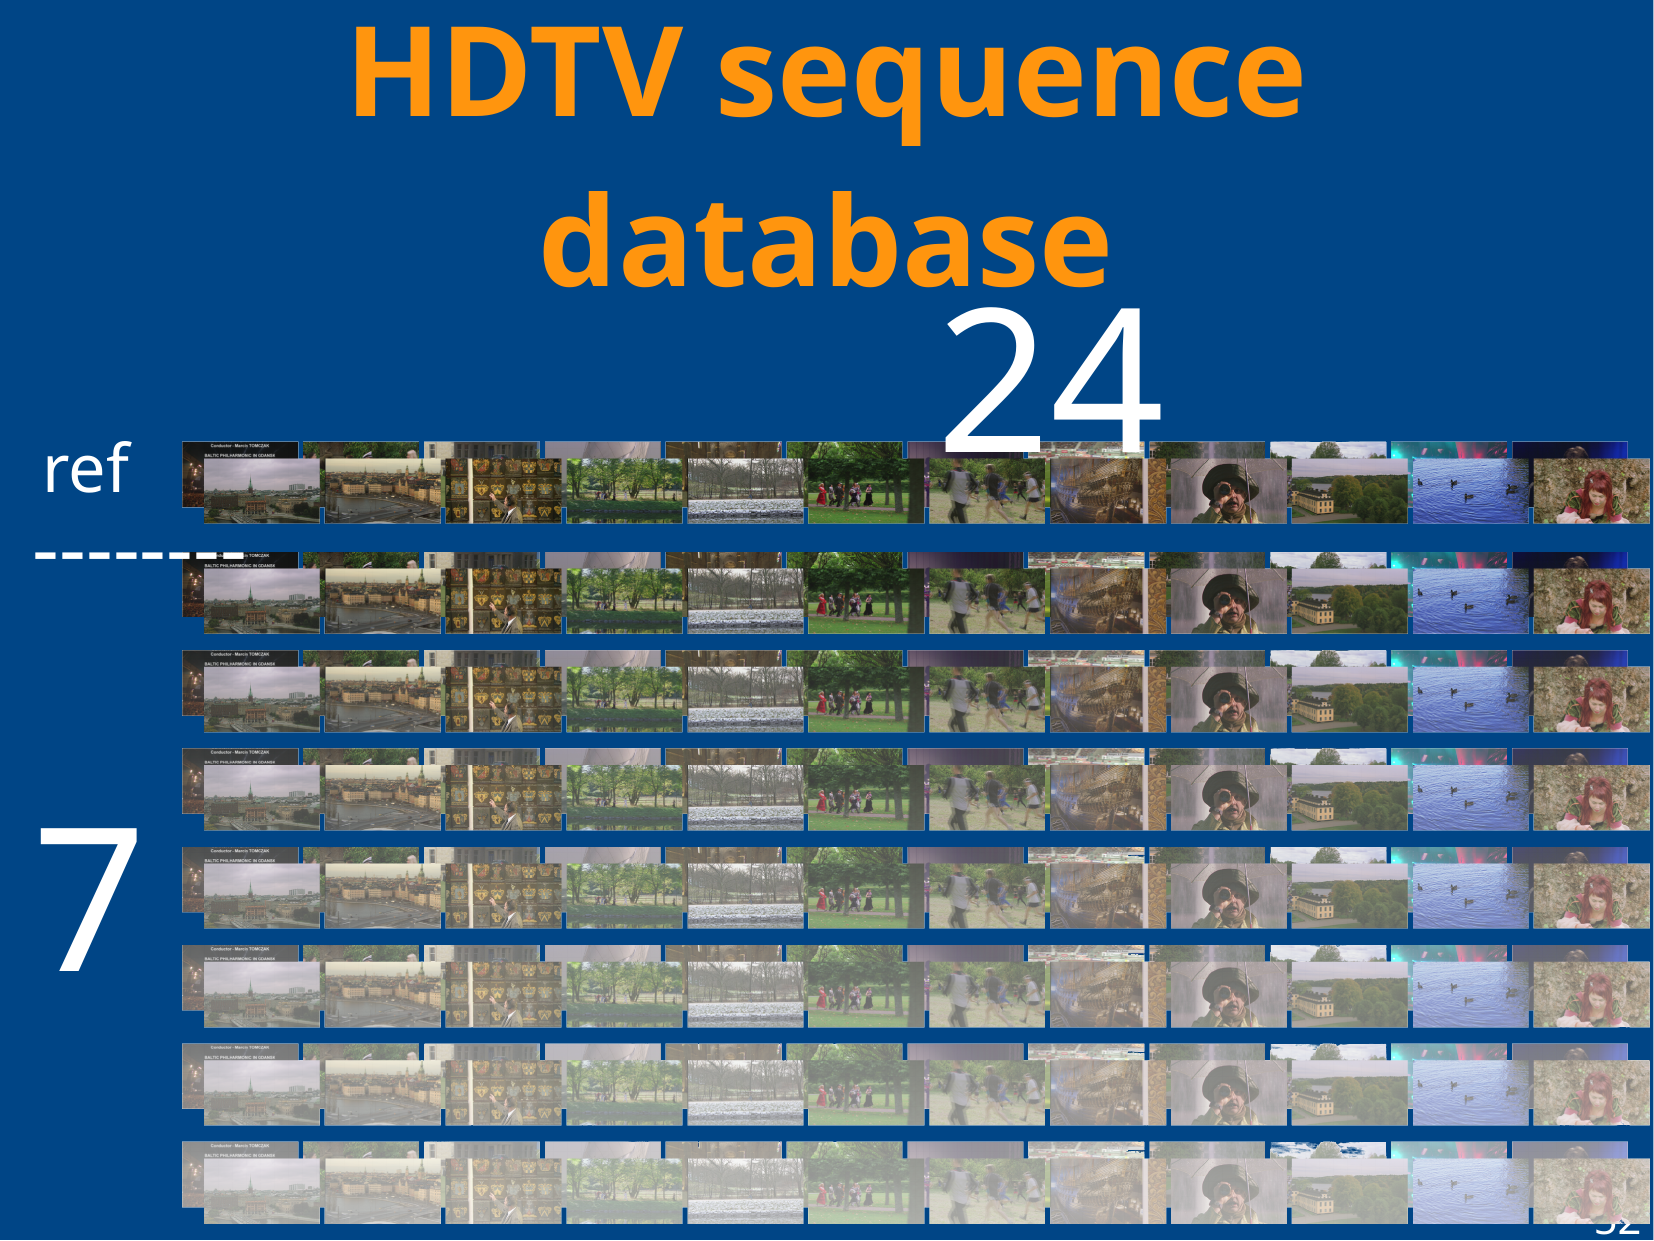

# HDTV sequence database
24
ref
--------
7
52